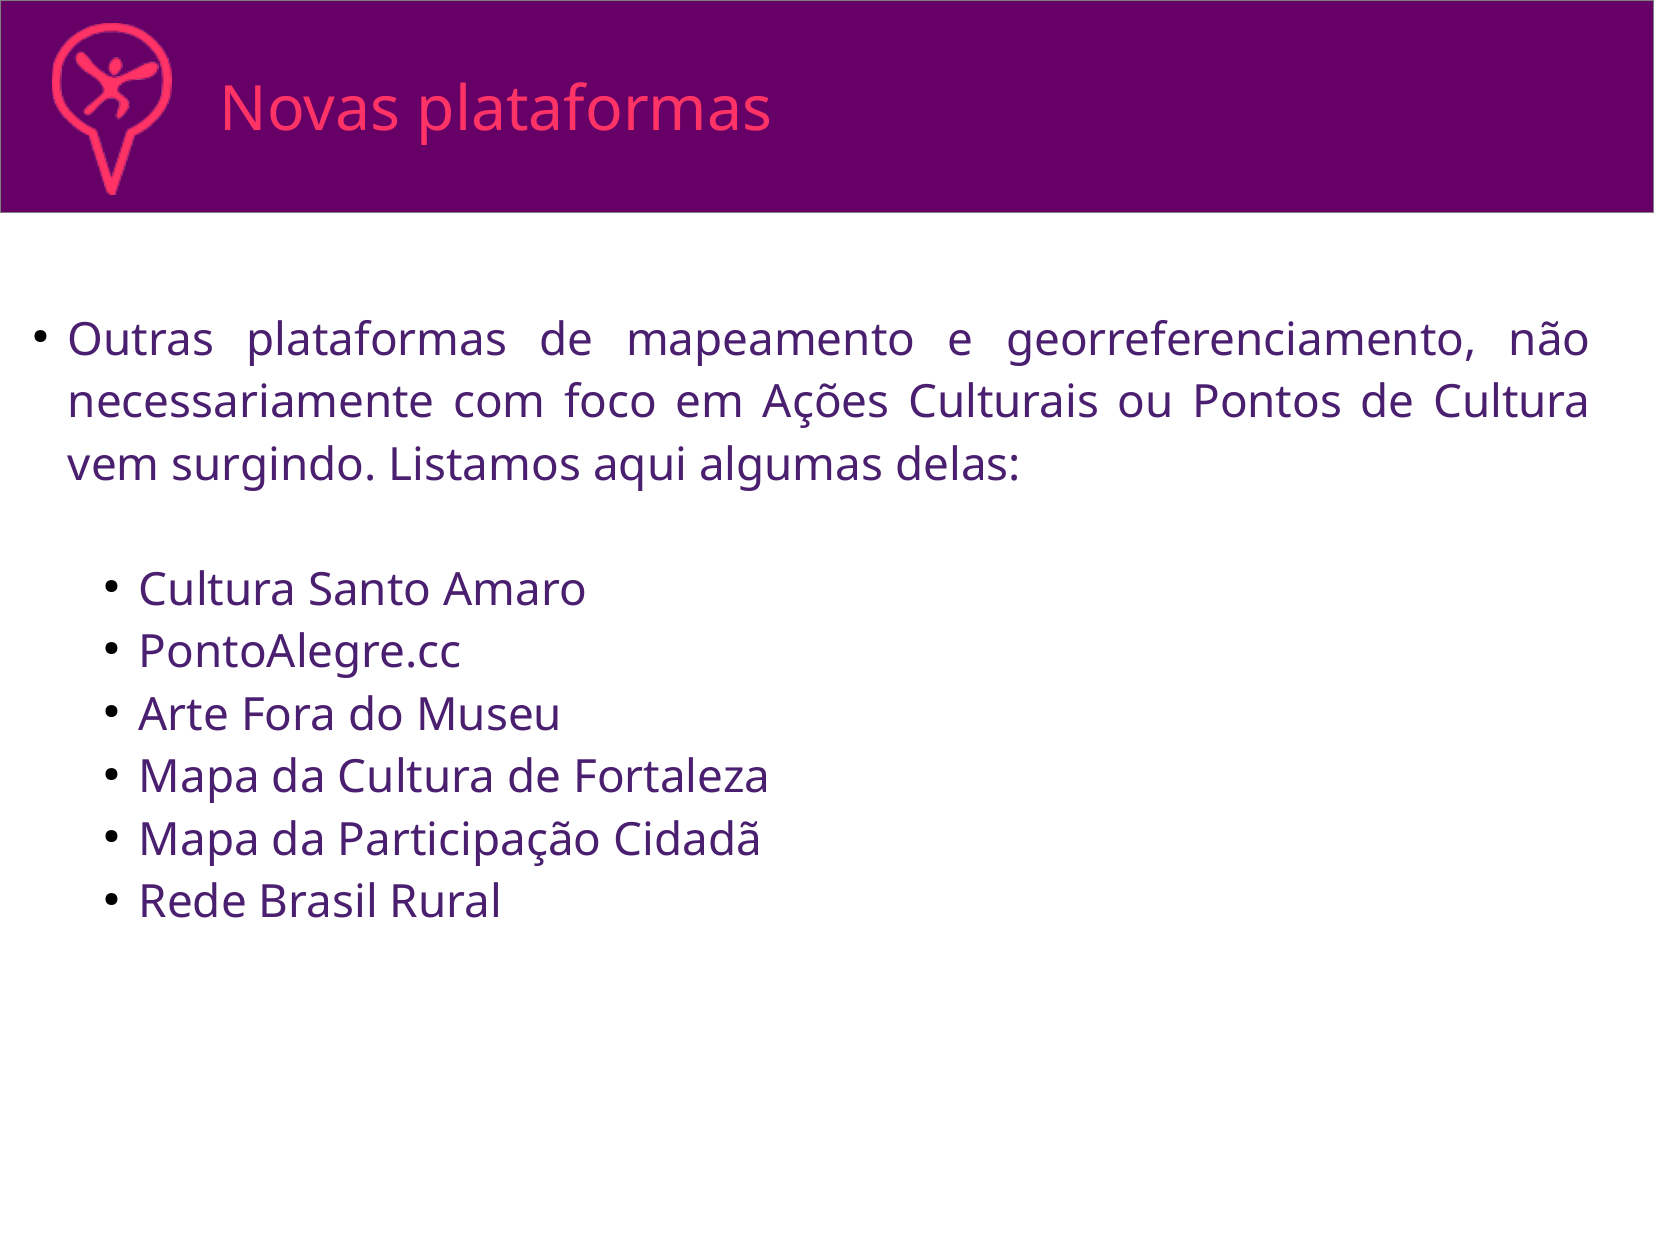

Novas plataformas
#
Outras plataformas de mapeamento e georreferenciamento, não necessariamente com foco em Ações Culturais ou Pontos de Cultura vem surgindo. Listamos aqui algumas delas:
Cultura Santo Amaro
PontoAlegre.cc
Arte Fora do Museu
Mapa da Cultura de Fortaleza
Mapa da Participação Cidadã
Rede Brasil Rural